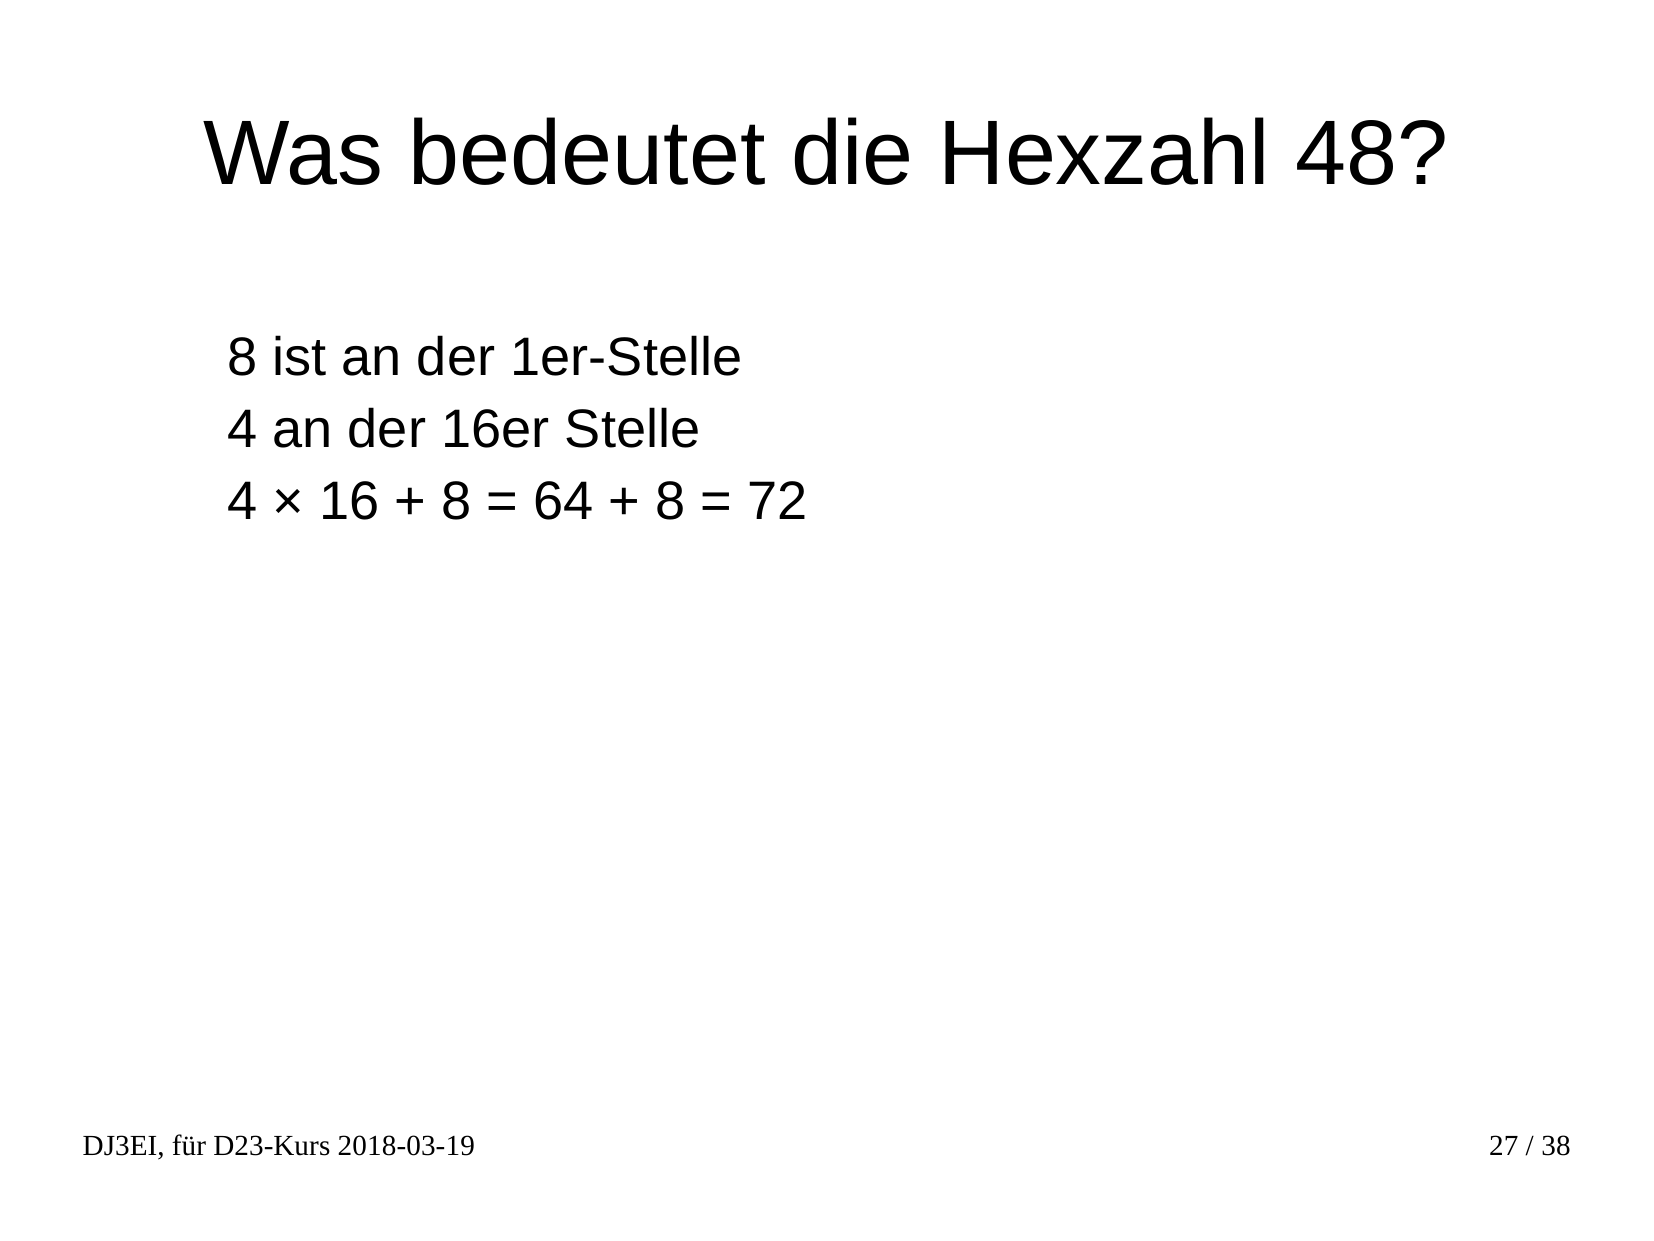

# Was bedeutet die Hexzahl 48?
8 ist an der 1er-Stelle
4 an der 16er Stelle
4 × 16 + 8 = 64 + 8 = 72
27